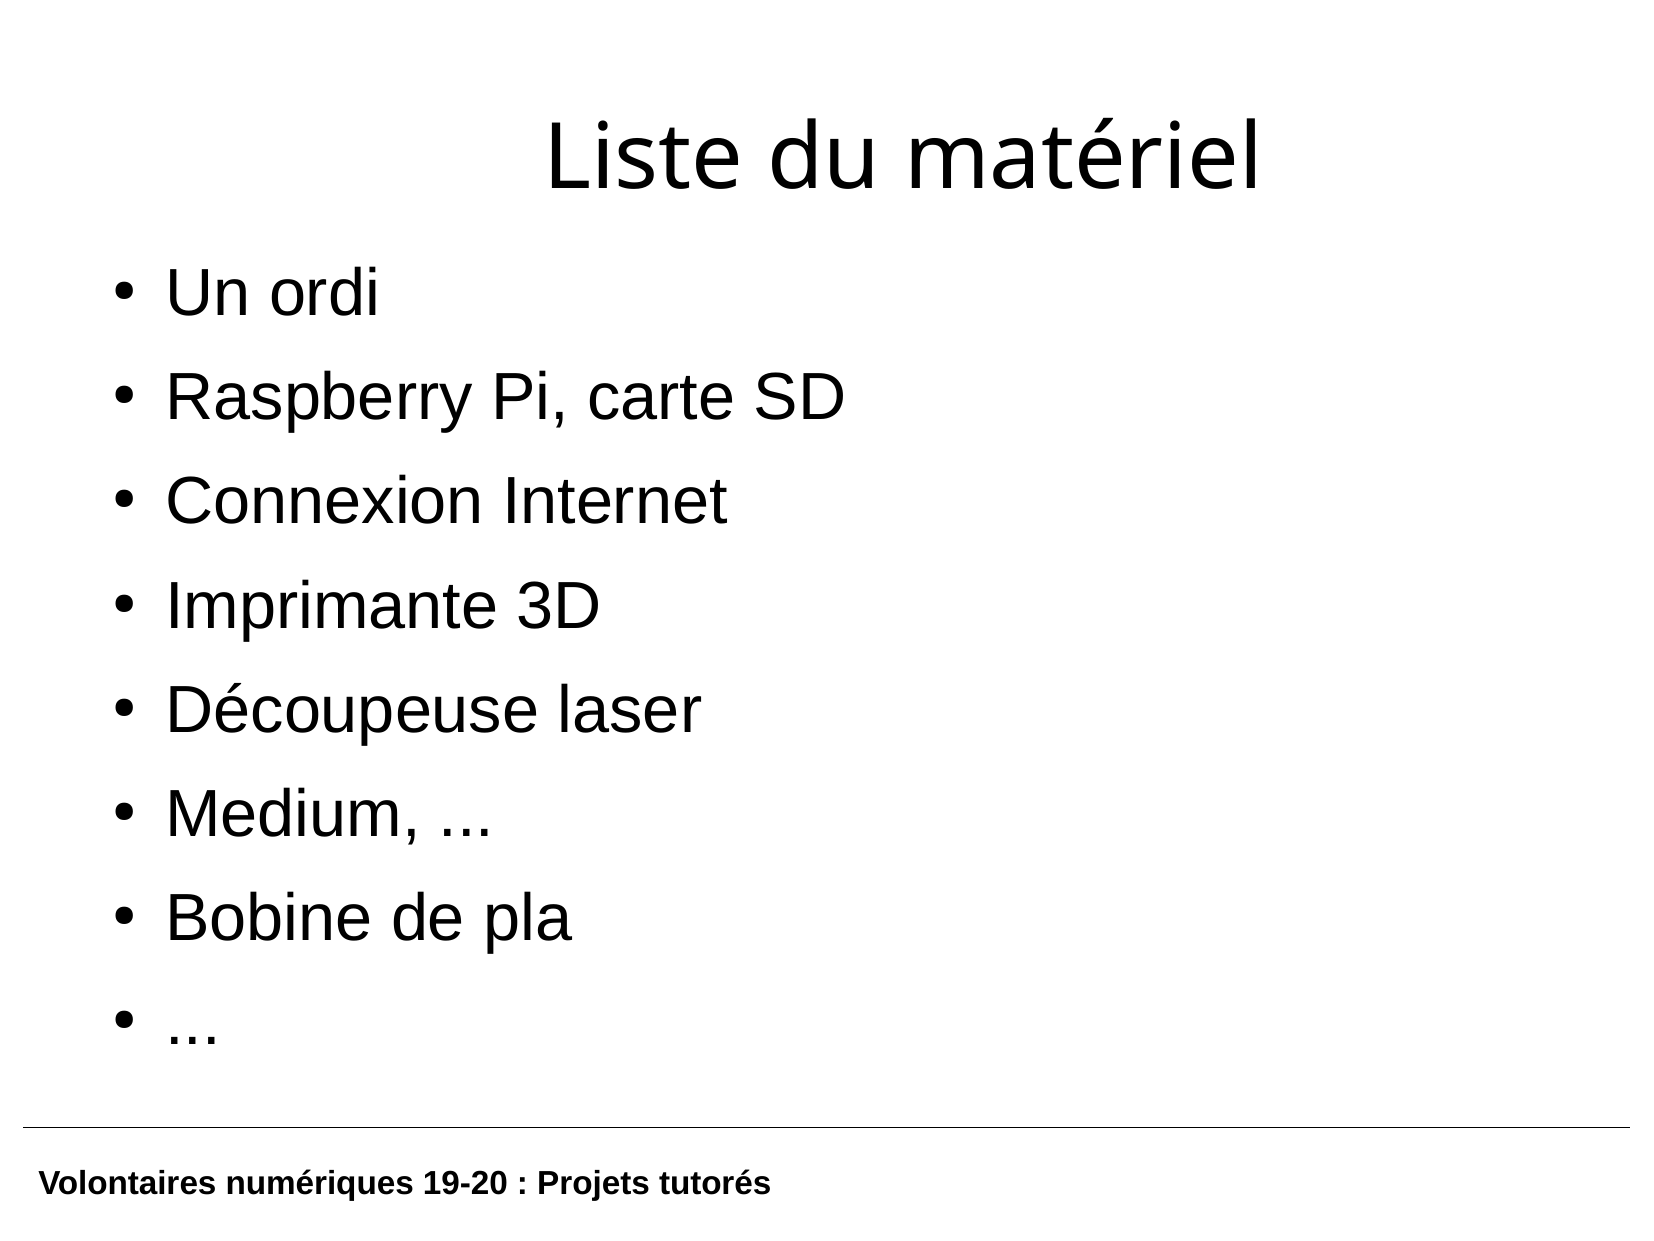

# Liste du matériel
Un ordi
Raspberry Pi, carte SD
Connexion Internet
Imprimante 3D
Découpeuse laser
Medium, ...
Bobine de pla
...
Volontaires numériques 19-20 : Projets tutorés